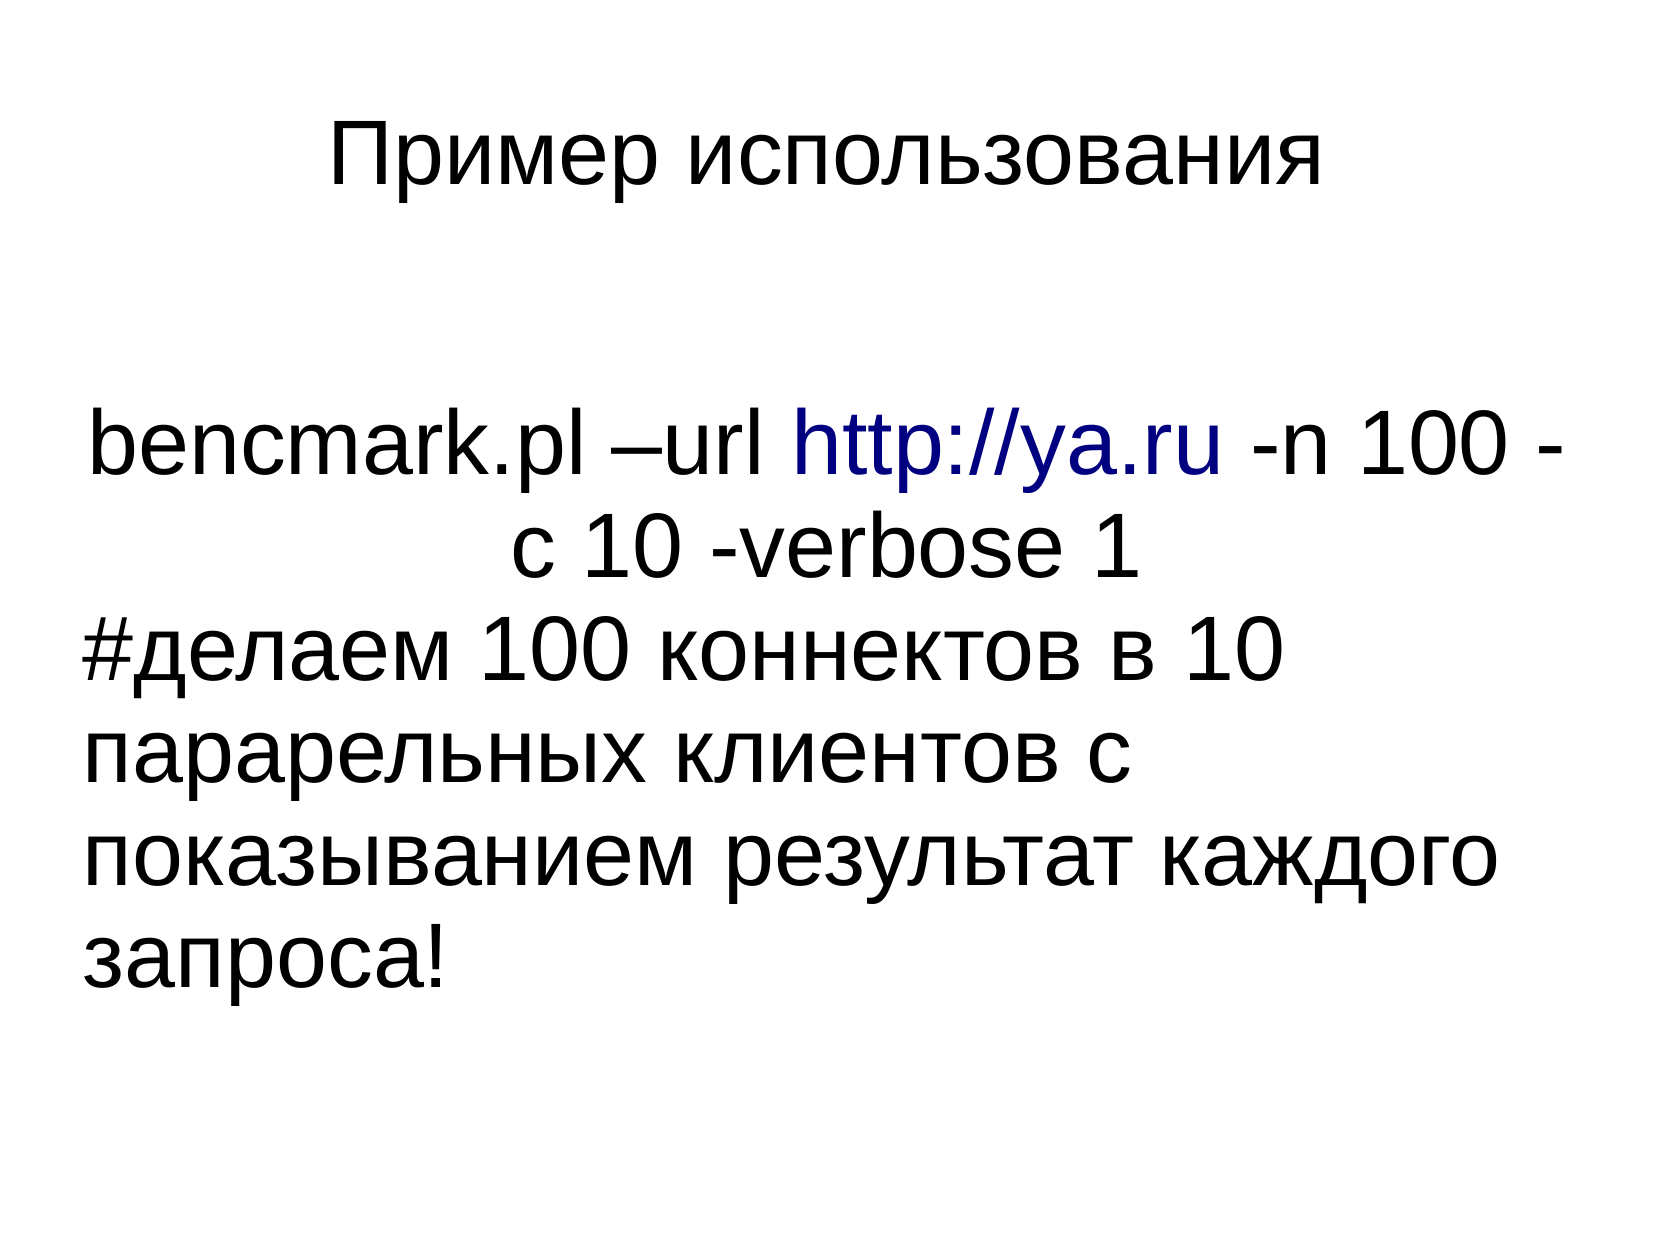

# Пример использования
bencmark.pl –url http://ya.ru -n 100 -c 10 -verbose 1
#делаем 100 коннектов в 10 парарельных клиентов с показыванием результат каждого
запроса!